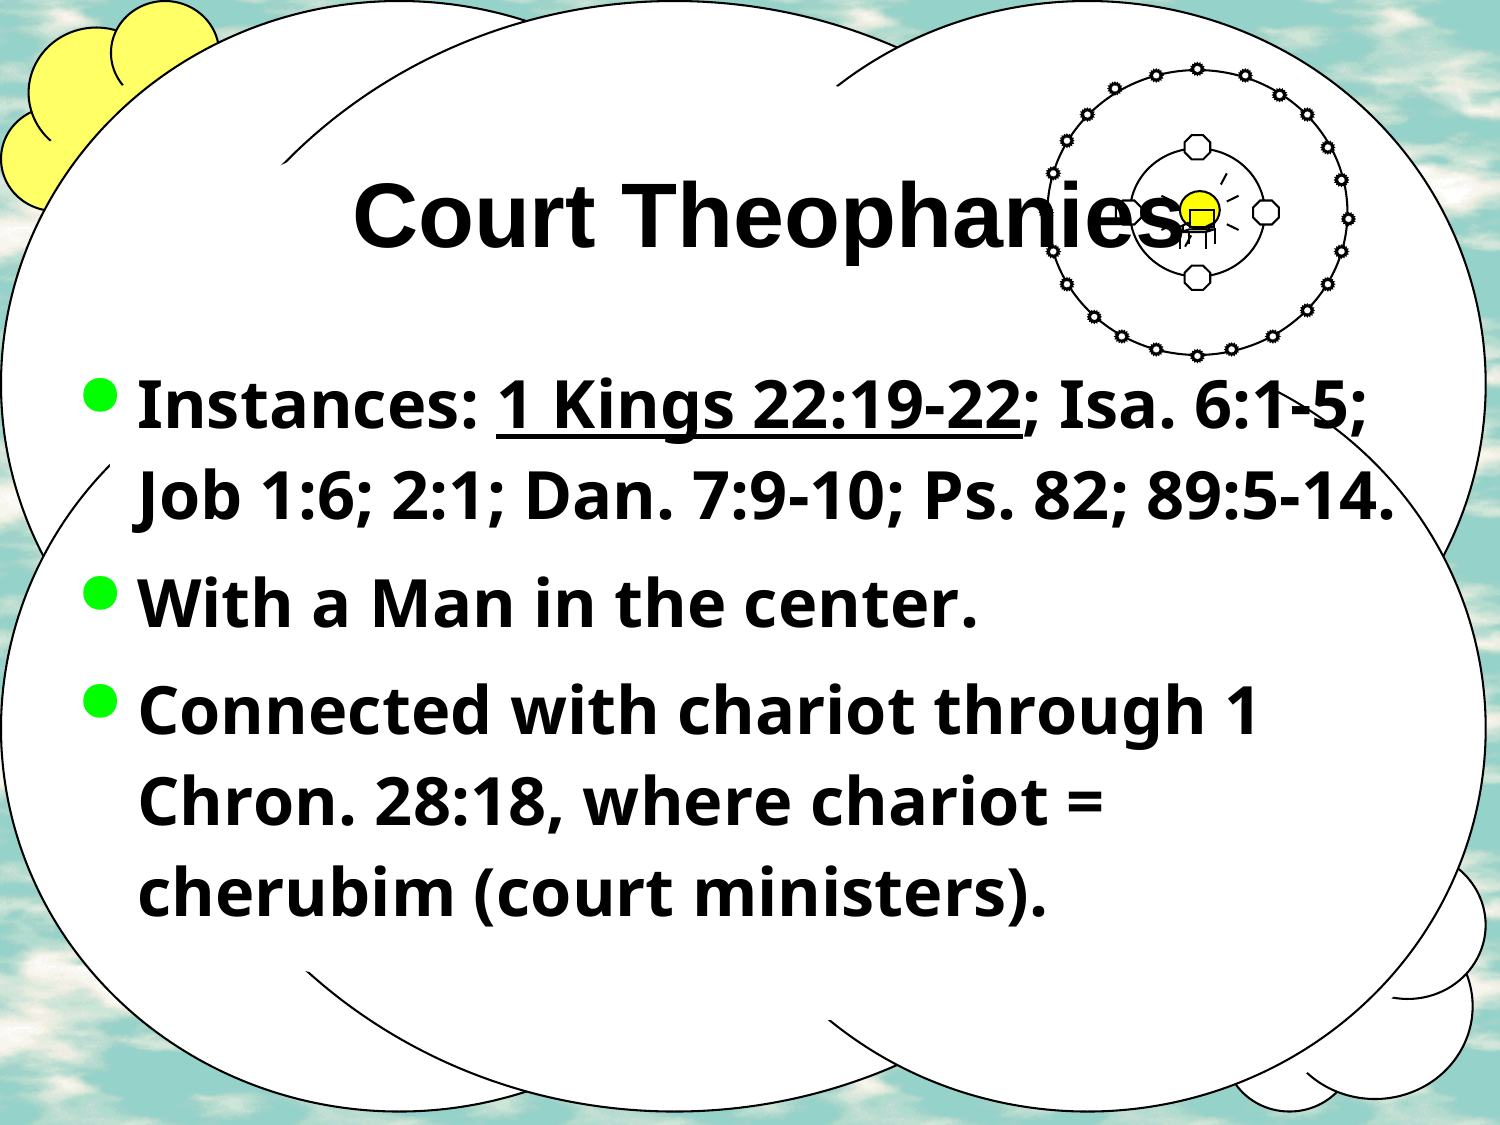

# Court Theophanies
Instances: 1 Kings 22:19-22; Isa. 6:1-5; Job 1:6; 2:1; Dan. 7:9-10; Ps. 82; 89:5-14.
With a Man in the center.
Connected with chariot through 1 Chron. 28:18, where chariot = cherubim (court ministers).